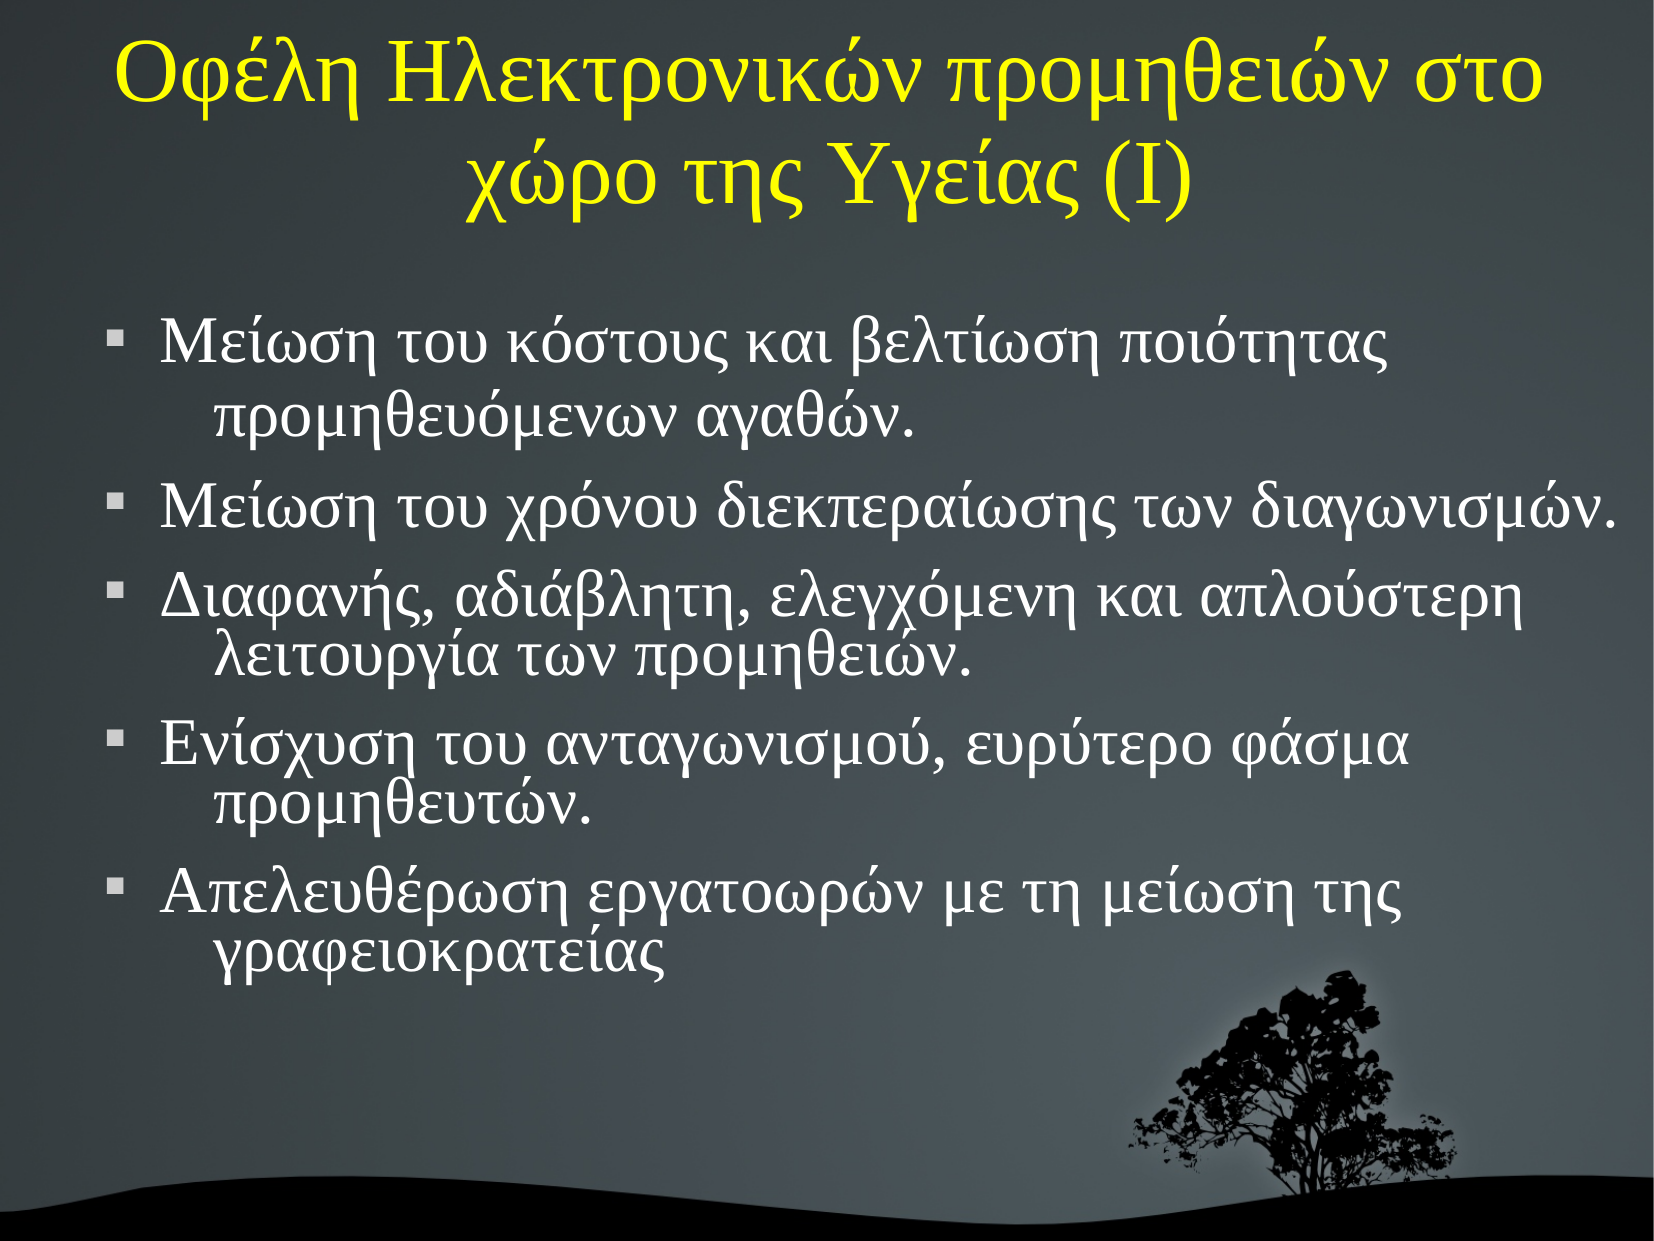

Οφέλη Ηλεκτρονικών προμηθειών στο χώρο της Υγείας (Ι)
# Μείωση του κόστους και βελτίωση ποιότητας προμηθευόμενων αγαθών.
Μείωση του χρόνου διεκπεραίωσης των διαγωνισμών.
Διαφανής, αδιάβλητη, ελεγχόμενη και απλούστερη λειτουργία των προμηθειών.
Ενίσχυση του ανταγωνισμού, ευρύτερο φάσμα προμηθευτών.
Απελευθέρωση εργατοωρών με τη μείωση της γραφειοκρατείας